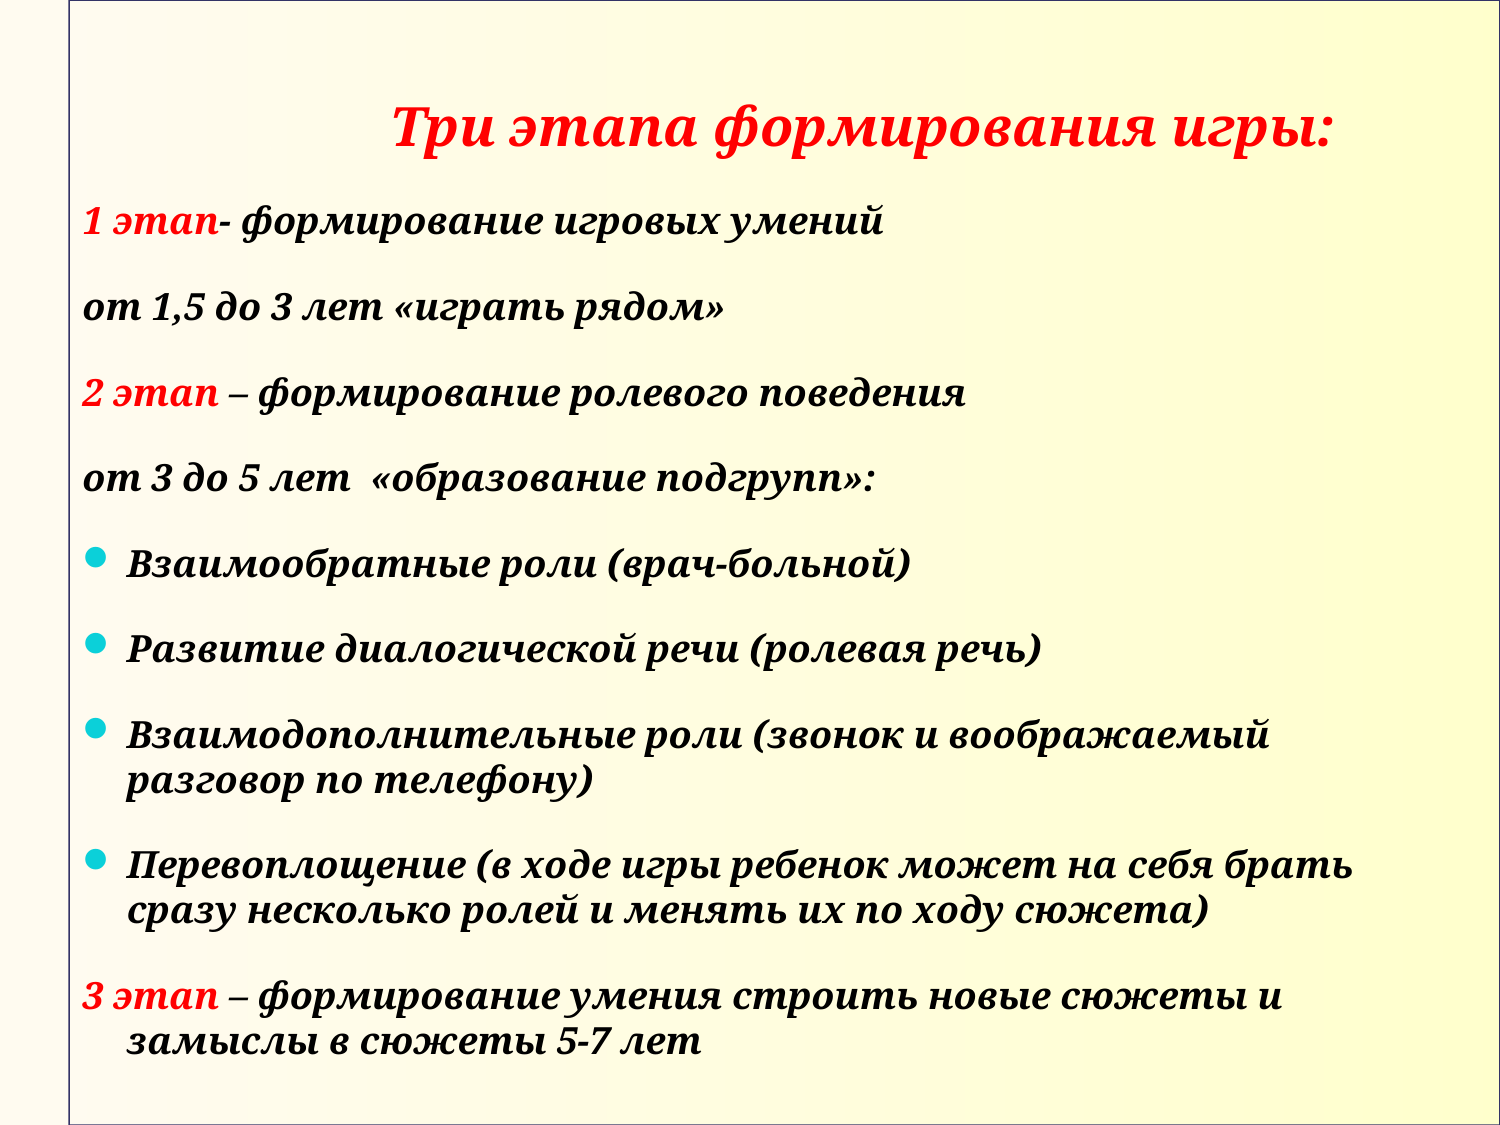

Три этапа формирования игры:
1 этап- формирование игровых умений
от 1,5 до 3 лет «играть рядом»
2 этап – формирование ролевого поведения
от 3 до 5 лет  «образование подгрупп»:
Взаимообратные роли (врач-больной)
Развитие диалогической речи (ролевая речь)
Взаимодополнительные роли (звонок и воображаемый разговор по телефону)
Перевоплощение (в ходе игры ребенок может на себя брать сразу несколько ролей и менять их по ходу сюжета)
3 этап – формирование умения строить новые сюжеты и замыслы в сюжеты 5-7 лет